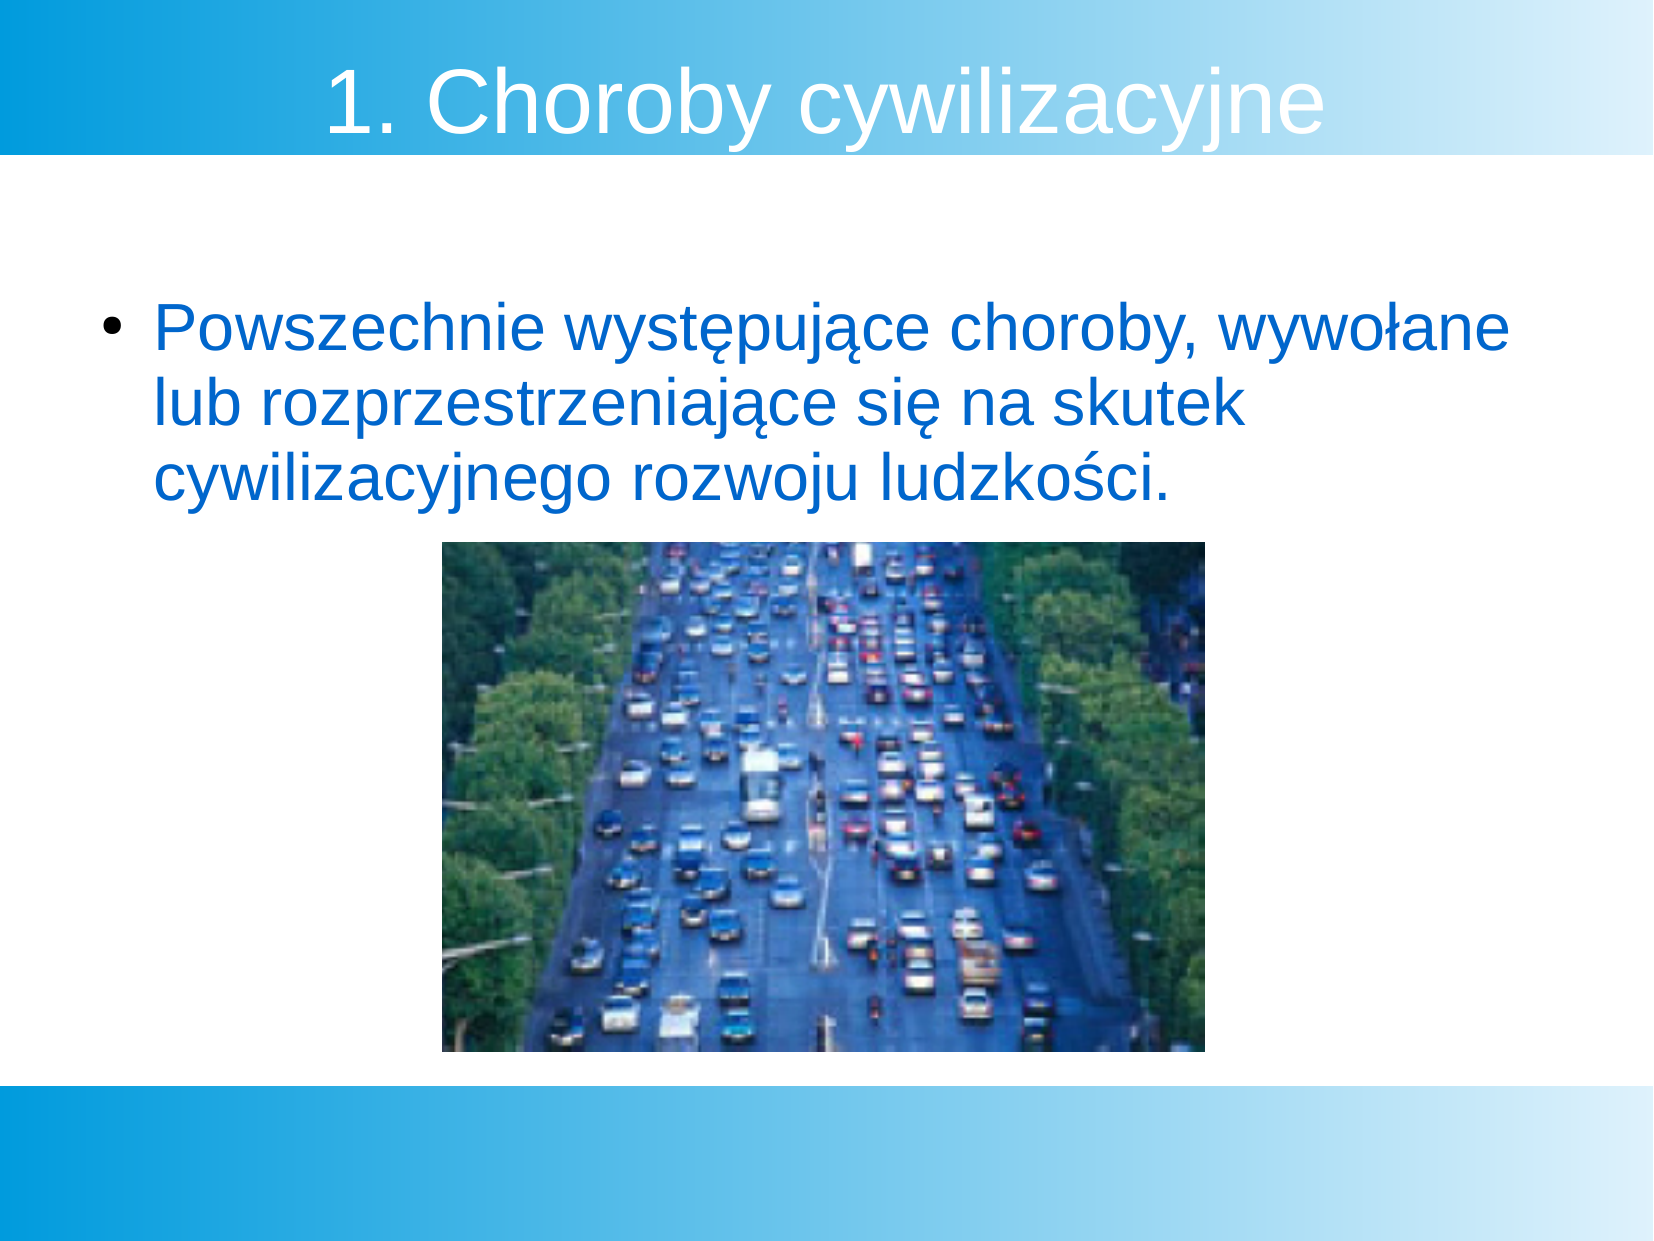

# 1. Choroby cywilizacyjne
Powszechnie występujące choroby, wywołane lub rozprzestrzeniające się na skutek cywilizacyjnego rozwoju ludzkości.